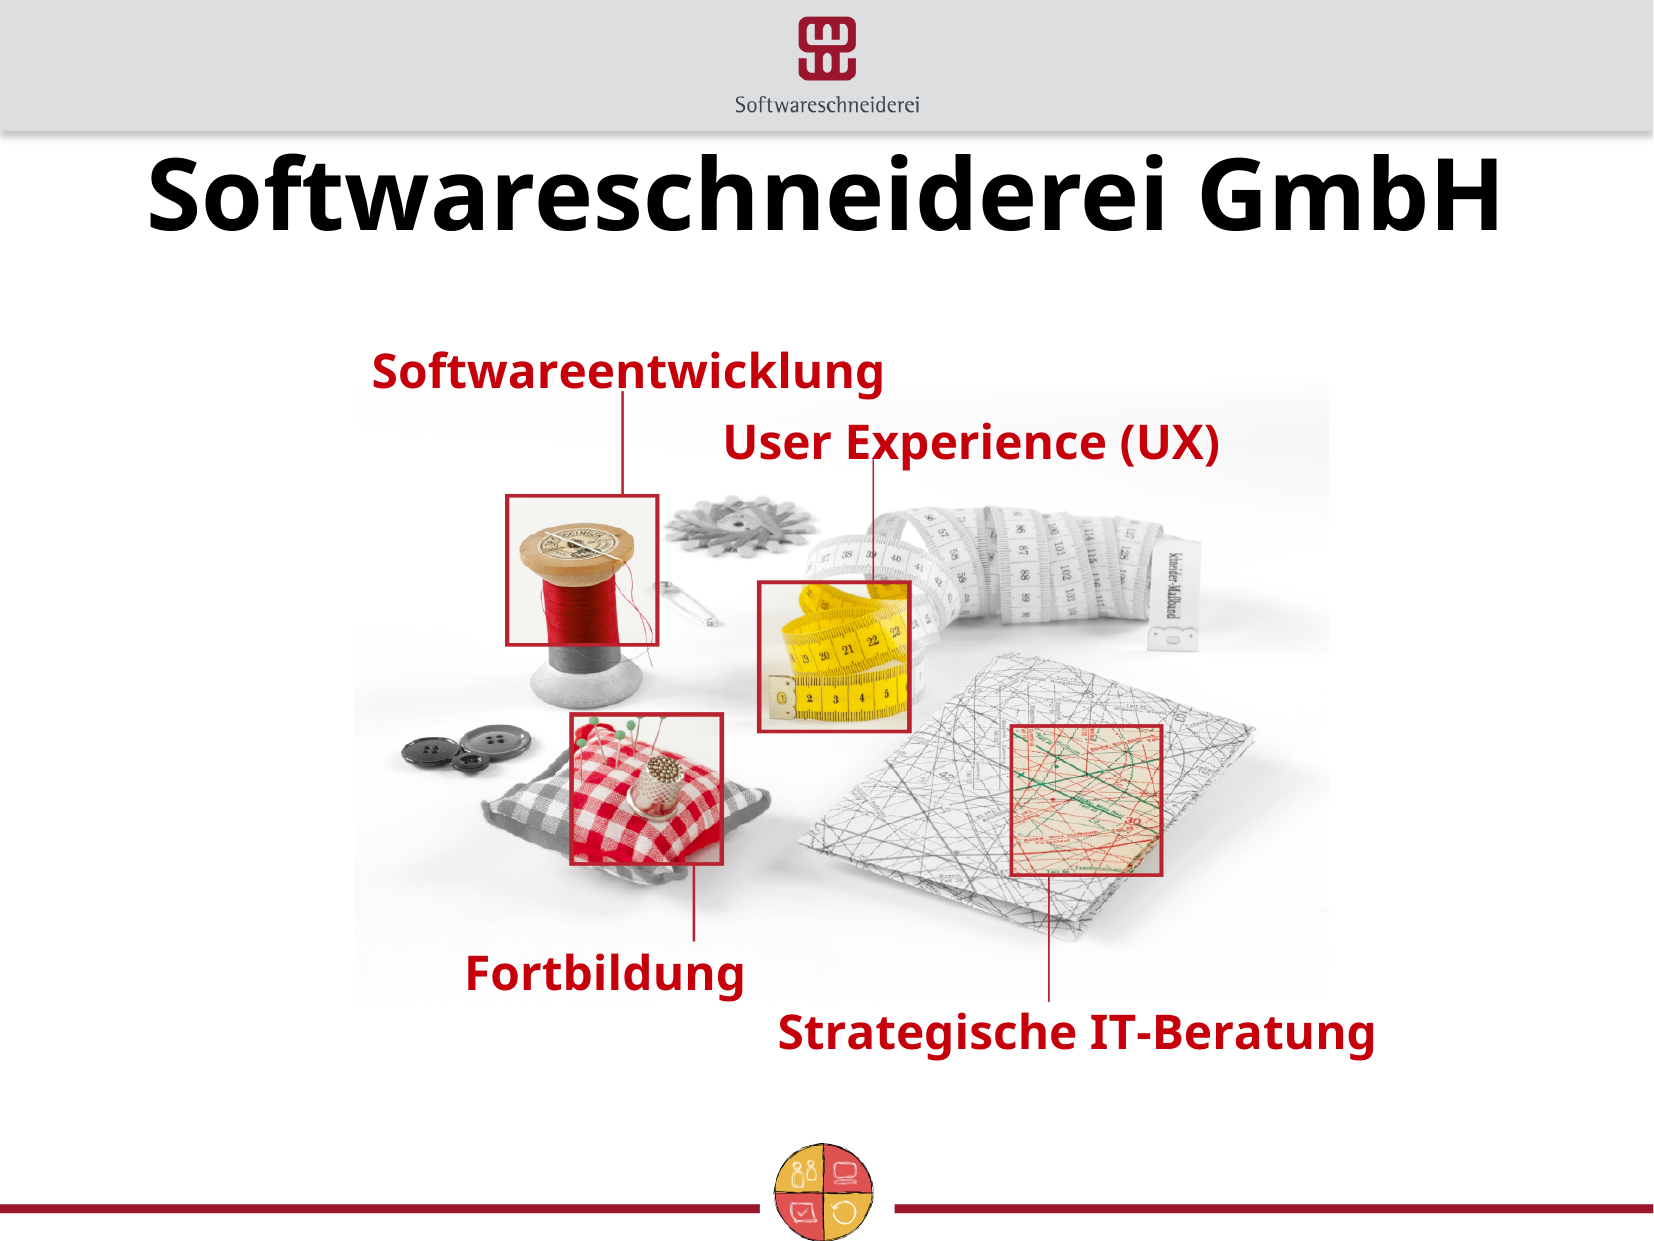

# Softwareschneiderei GmbH
Softwareentwicklung
User Experience (UX)
Fortbildung
Strategische IT-Beratung